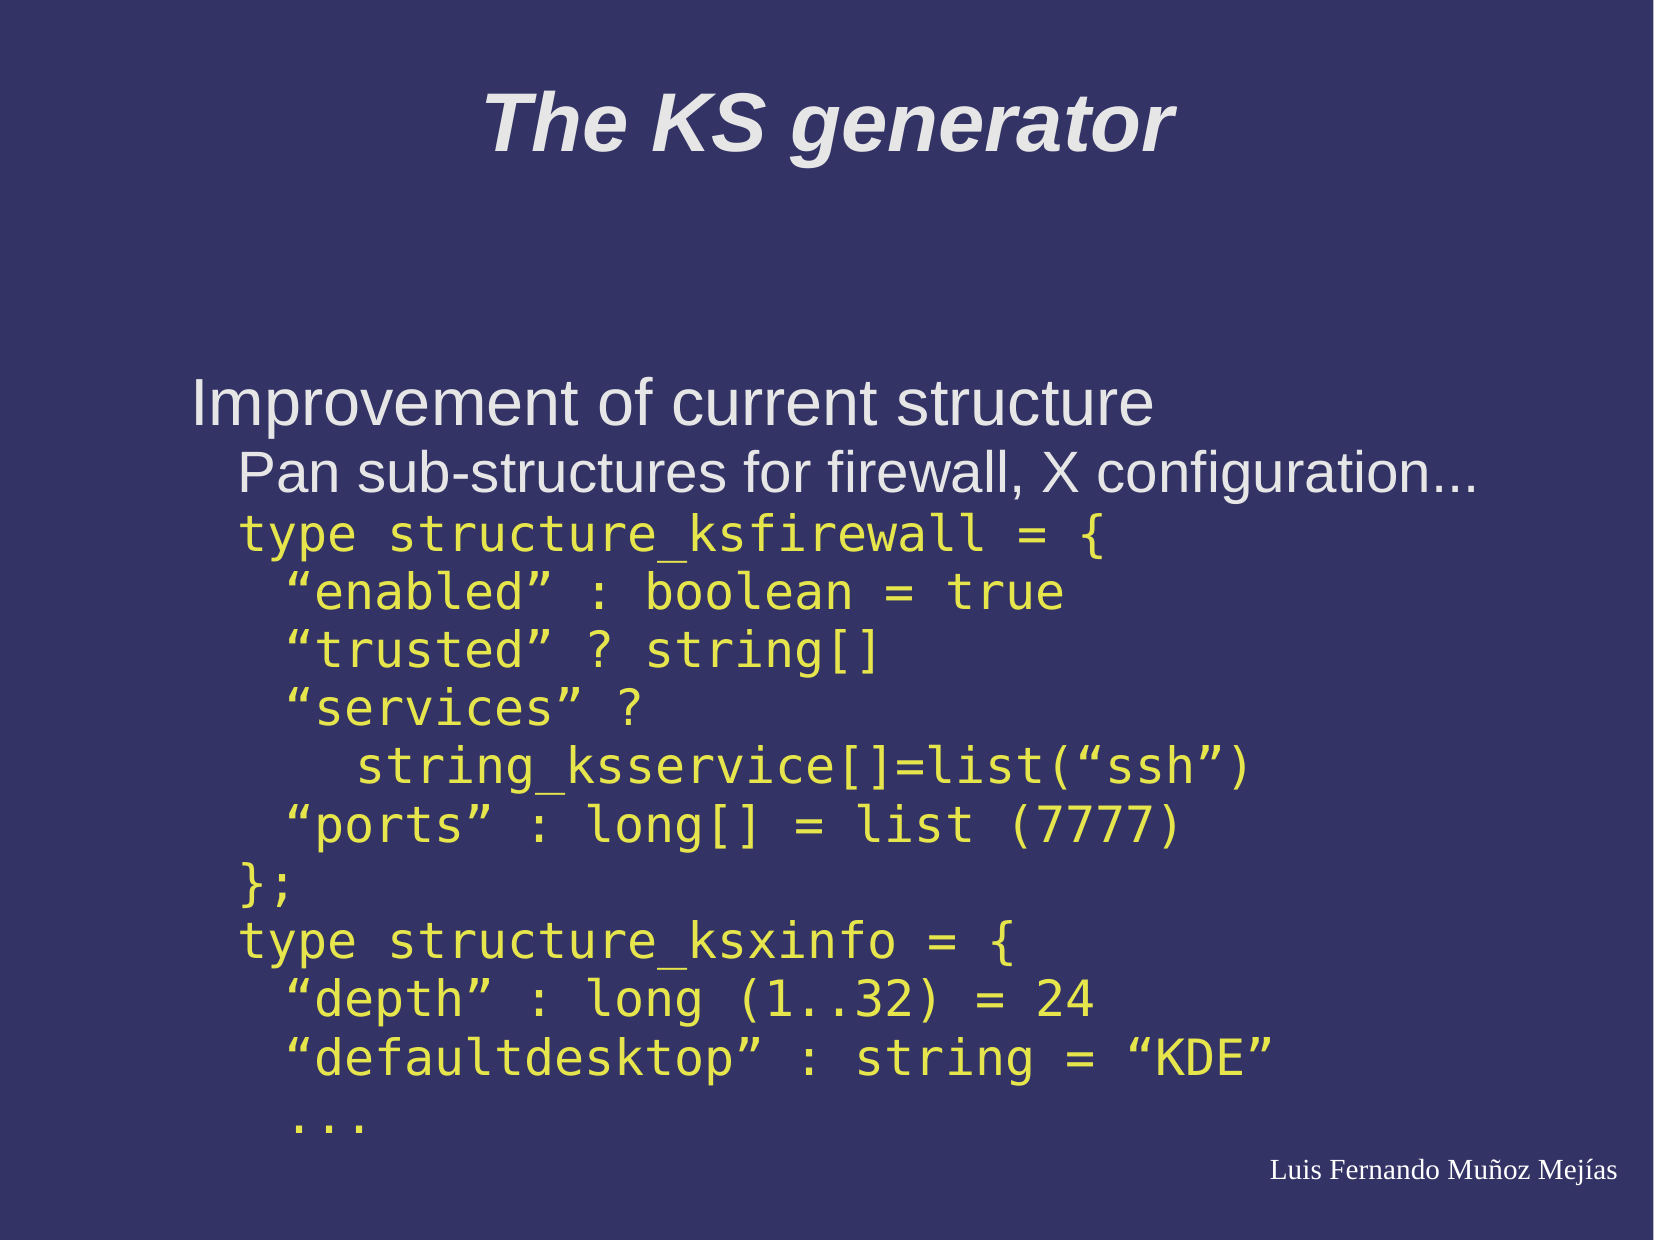

# The KS generator
Improvement of current structure
Pan sub-structures for firewall, X configuration...
type structure_ksfirewall = {
“enabled” : boolean = true
“trusted” ? string[]
“services” ? string_ksservice[]=list(“ssh”)
“ports” : long[] = list (7777)
};
type structure_ksxinfo = {
“depth” : long (1..32) = 24
“defaultdesktop” : string = “KDE”
...
Luis Fernando Muñoz Mejías